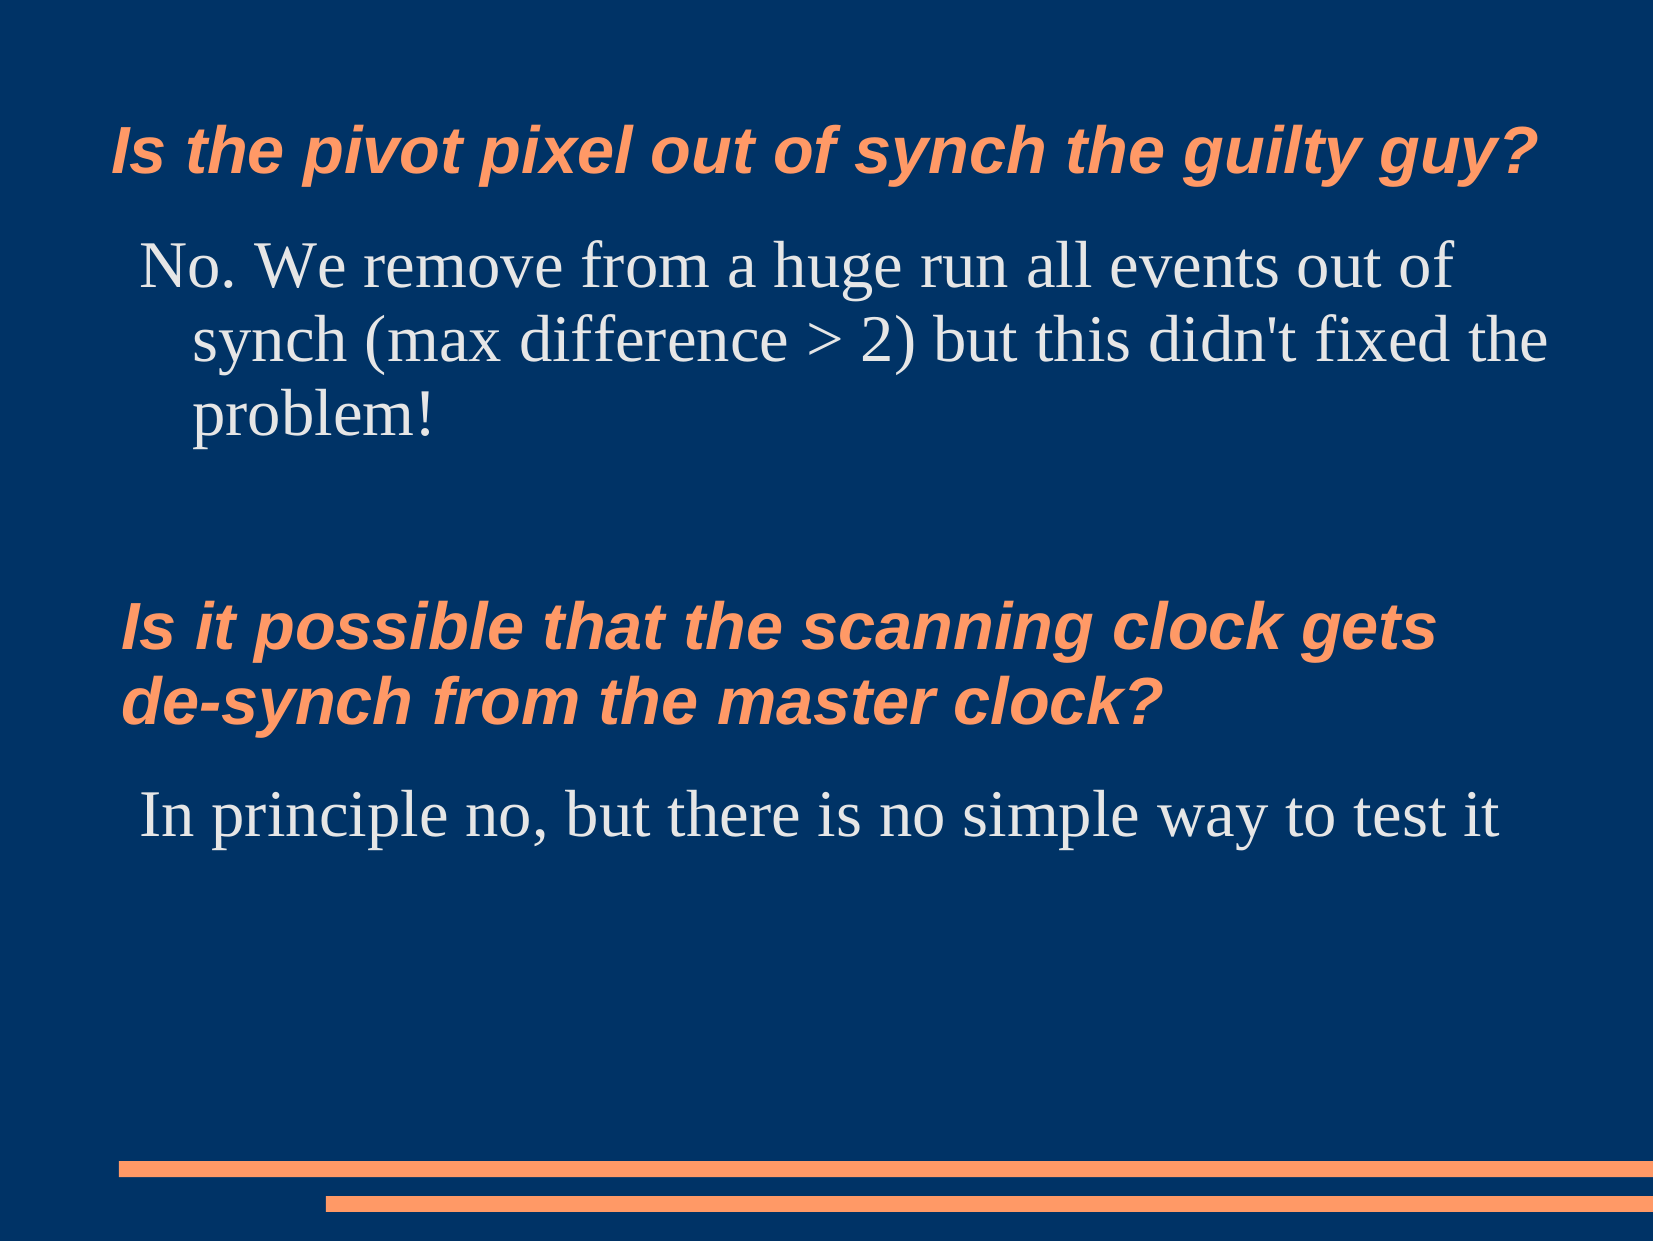

# Is the pivot pixel out of synch the guilty guy?
No. We remove from a huge run all events out of synch (max difference > 2) but this didn't fixed the problem!
Is it possible that the scanning clock gets de-synch from the master clock?
In principle no, but there is no simple way to test it